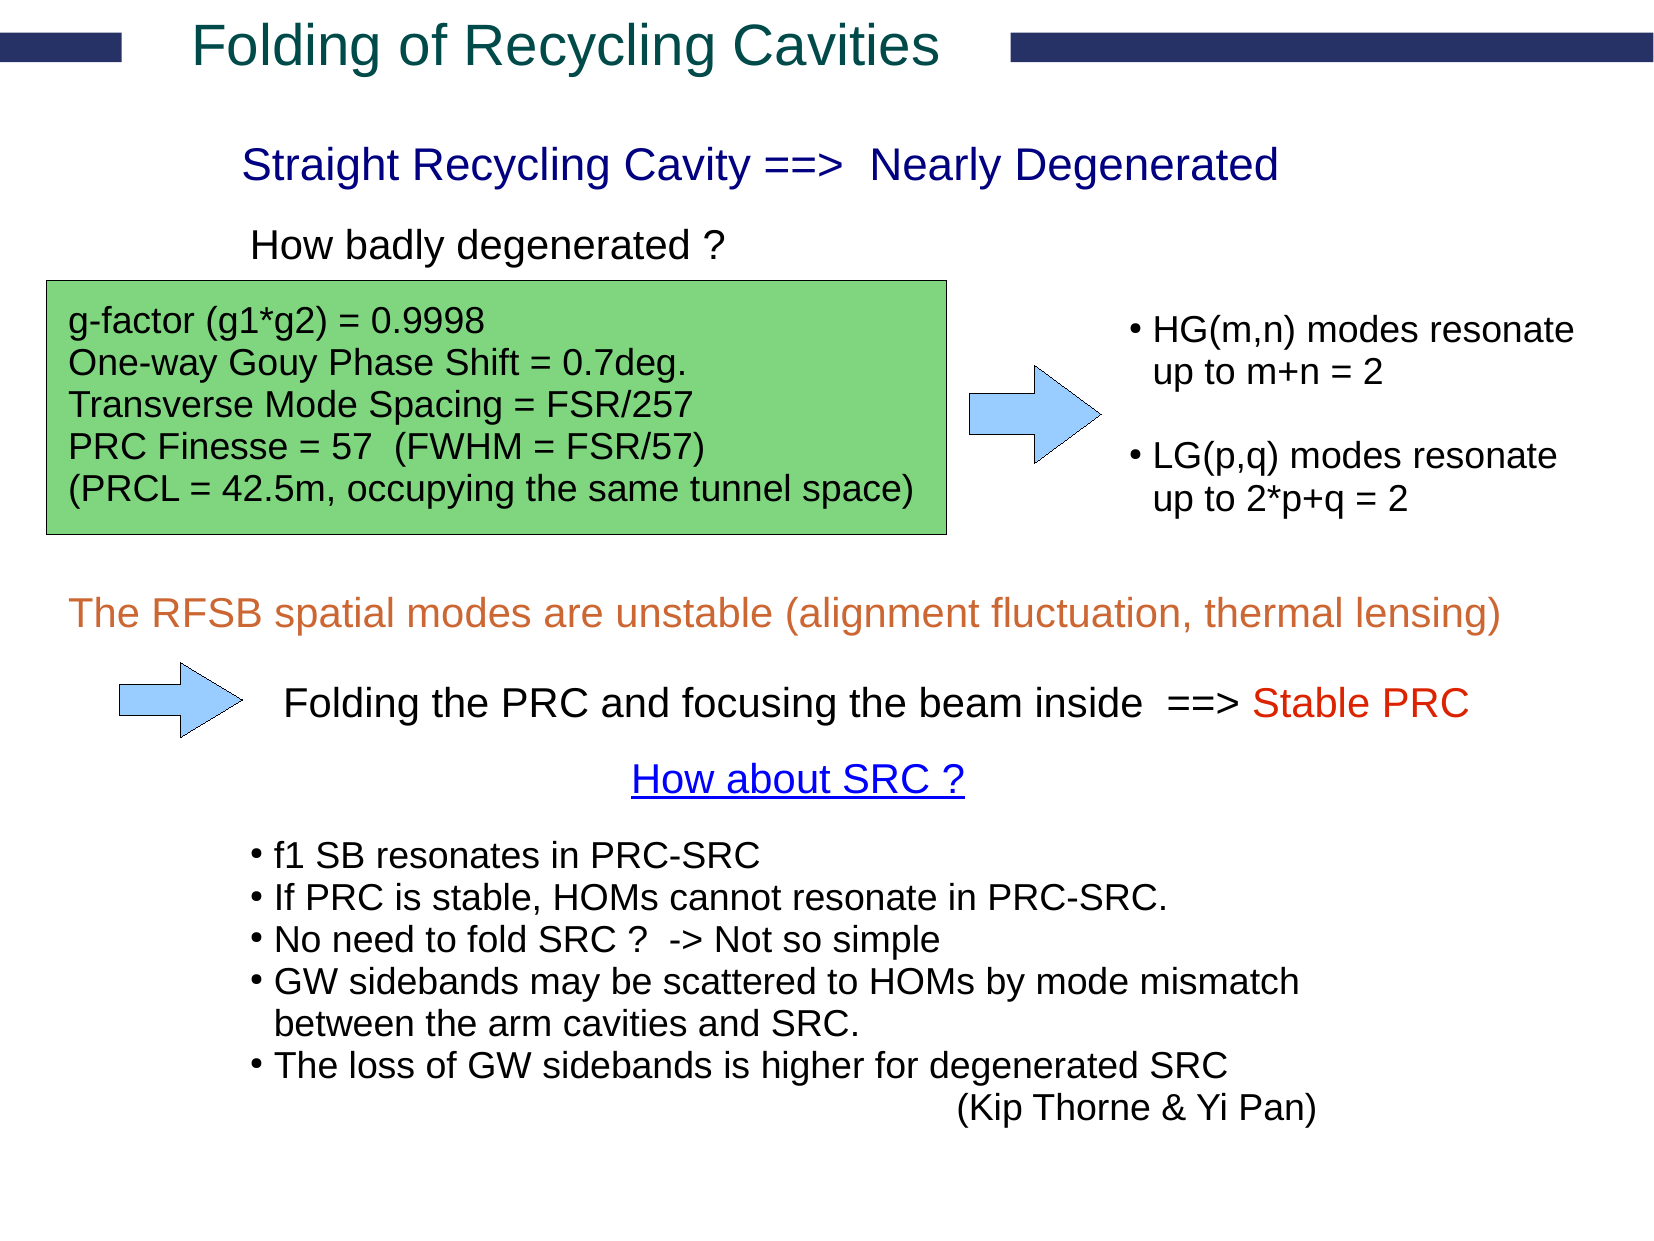

# Folding of Recycling Cavities
Straight Recycling Cavity ==> Nearly Degenerated
How badly degenerated ?
g-factor (g1*g2) = 0.9998
One-way Gouy Phase Shift = 0.7deg.
Transverse Mode Spacing = FSR/257
PRC Finesse = 57 (FWHM = FSR/57)
(PRCL = 42.5m, occupying the same tunnel space)
 HG(m,n) modes resonate
 up to m+n = 2
 LG(p,q) modes resonate
 up to 2*p+q = 2
The RFSB spatial modes are unstable (alignment fluctuation, thermal lensing)
Folding the PRC and focusing the beam inside ==> Stable PRC
How about SRC ?
 f1 SB resonates in PRC-SRC
 If PRC is stable, HOMs cannot resonate in PRC-SRC.
 No need to fold SRC ? -> Not so simple
 GW sidebands may be scattered to HOMs by mode mismatch
 between the arm cavities and SRC.
 The loss of GW sidebands is higher for degenerated SRC
 (Kip Thorne & Yi Pan)